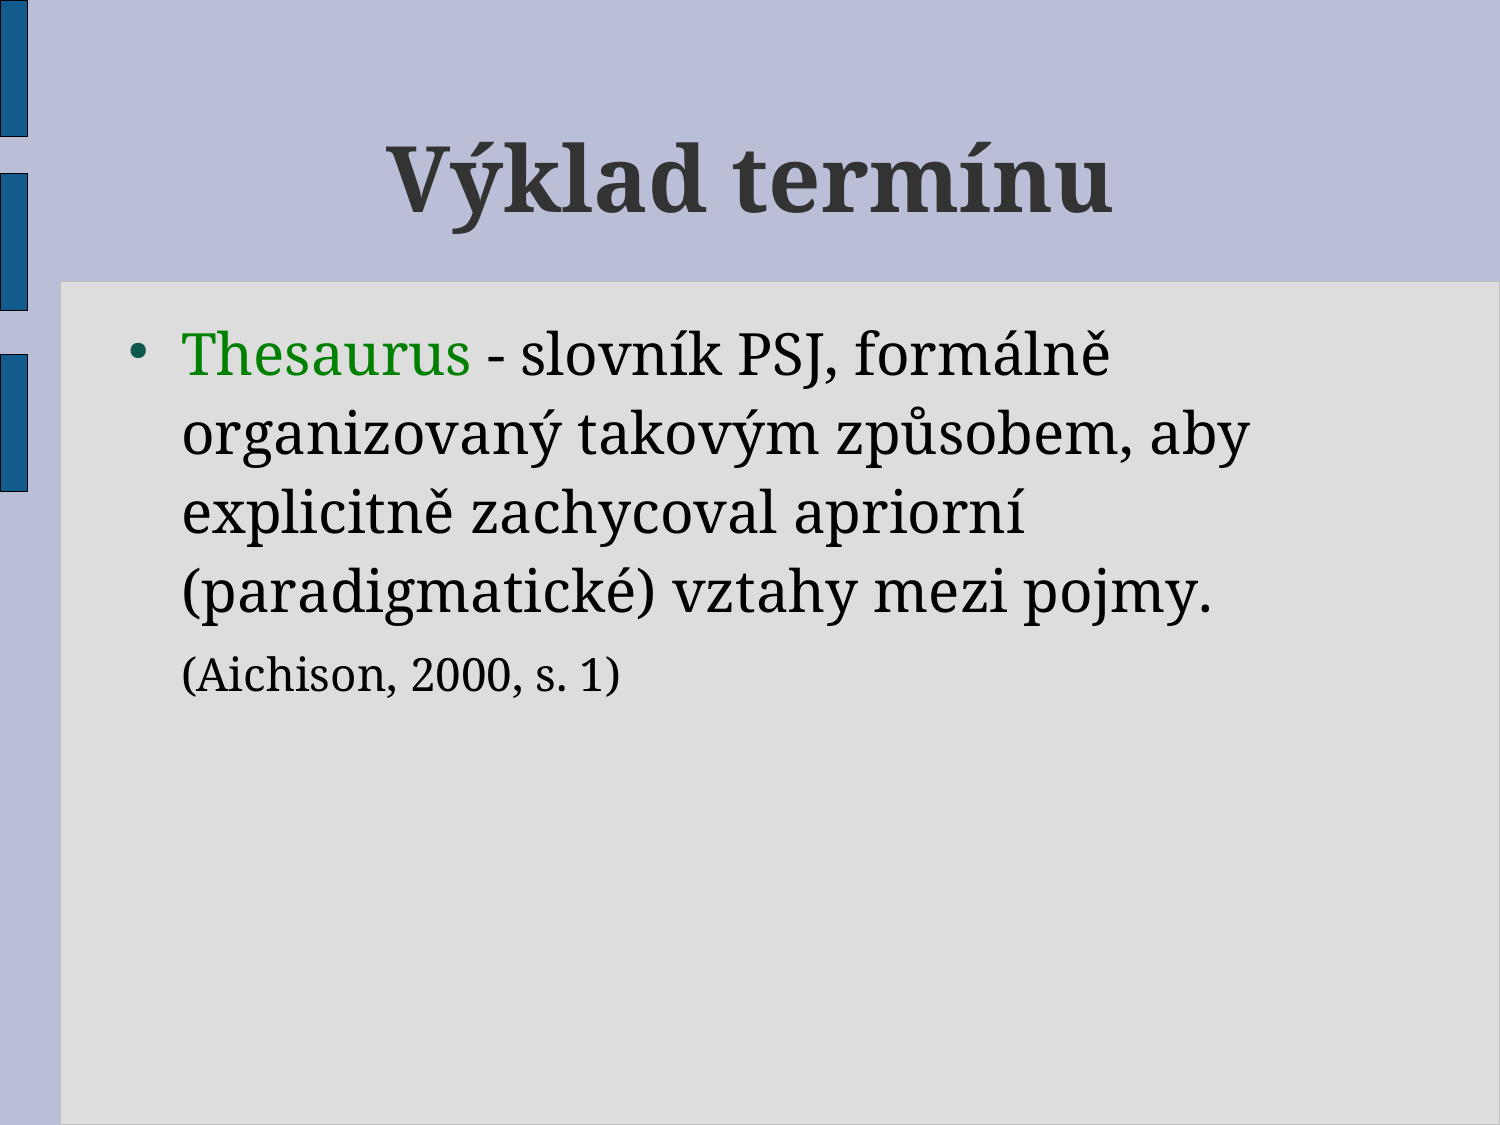

# Výklad termínu
Thesaurus - slovník PSJ, formálně organizovaný takovým způsobem, aby explicitně zachycoval apriorní (paradigmatické) vztahy mezi pojmy. (Aichison, 2000, s. 1)